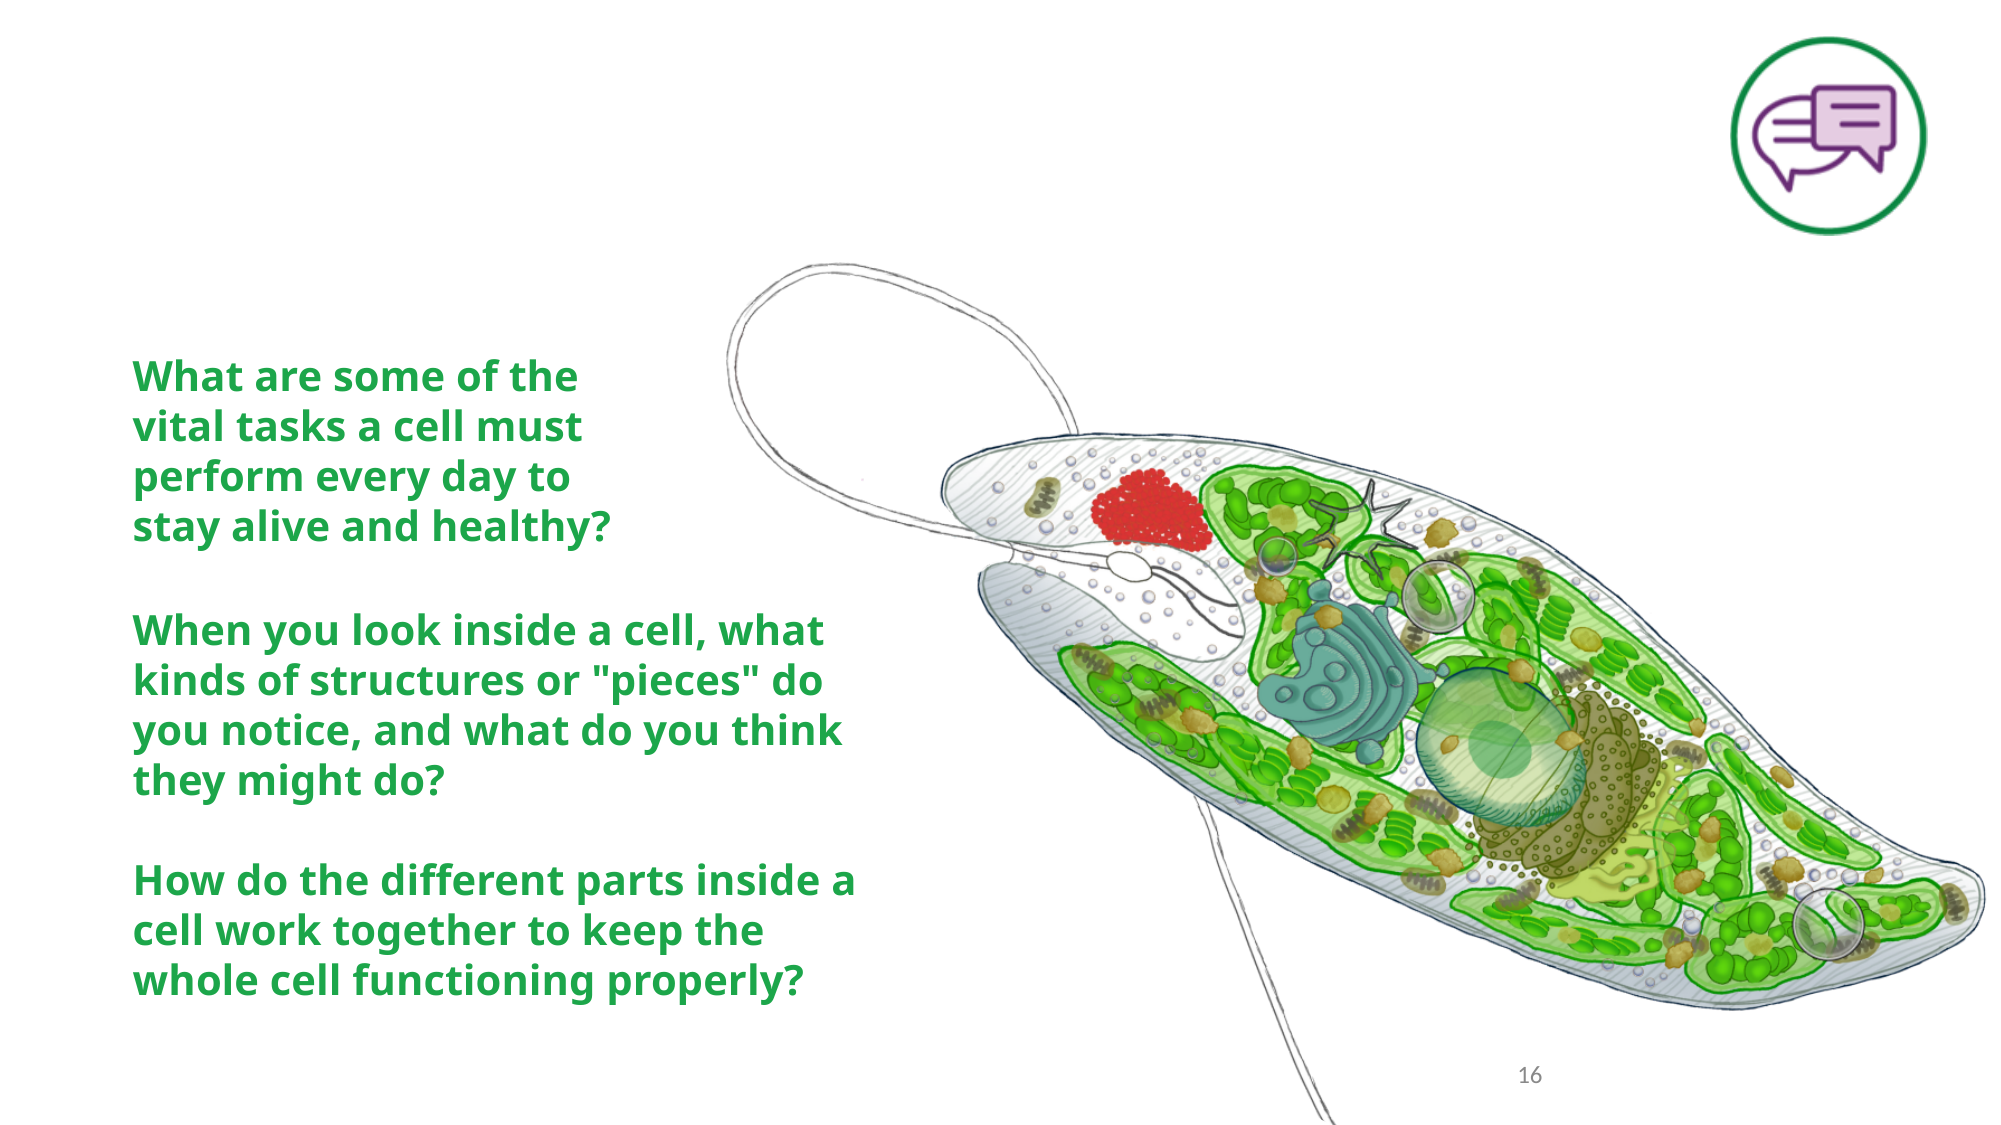

Euglena Cell Functions
What are some of the vital tasks a cell must perform every day to stay alive and healthy?
When you look inside a cell, what kinds of structures or "pieces" do you notice, and what do you think they might do?
How do the different parts inside a cell work together to keep the whole cell functioning properly?